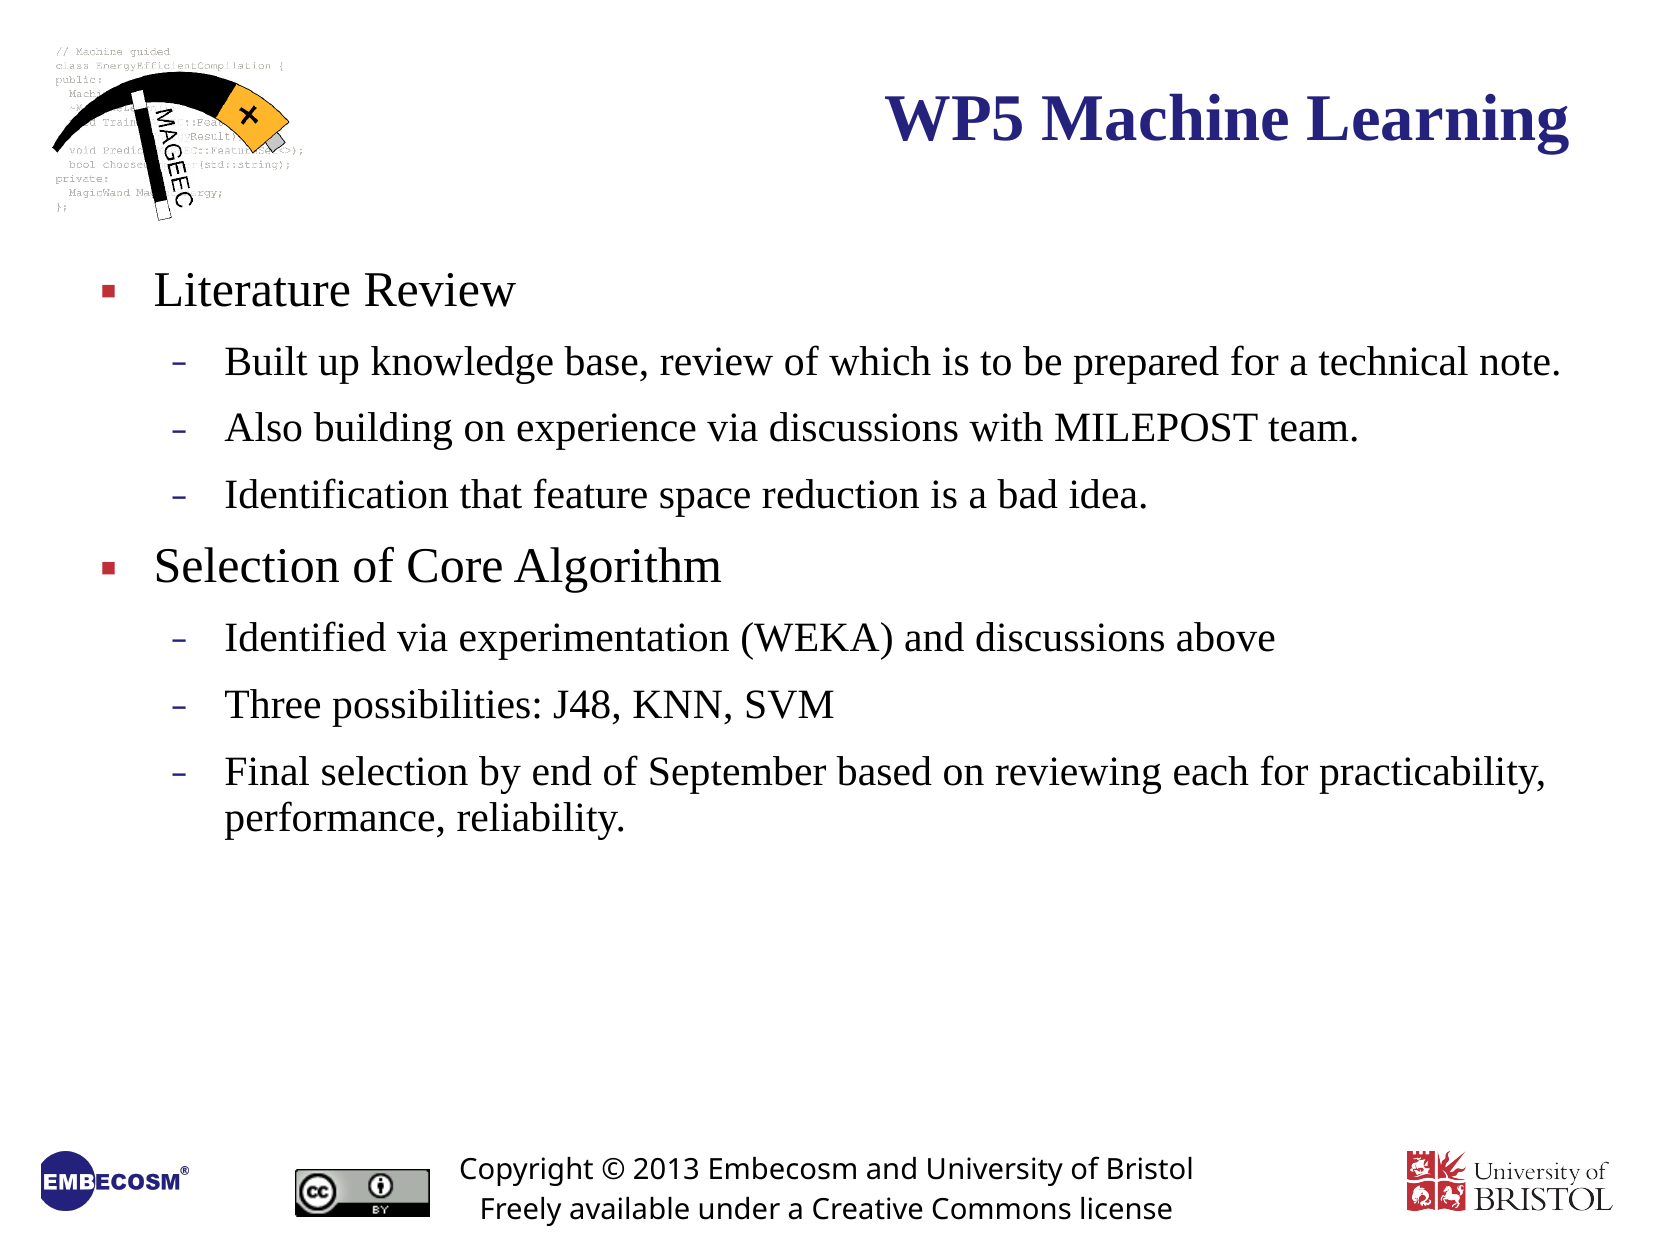

# WP5 Machine Learning
Literature Review
Built up knowledge base, review of which is to be prepared for a technical note.
Also building on experience via discussions with MILEPOST team.
Identification that feature space reduction is a bad idea.
Selection of Core Algorithm
Identified via experimentation (WEKA) and discussions above
Three possibilities: J48, KNN, SVM
Final selection by end of September based on reviewing each for practicability, performance, reliability.